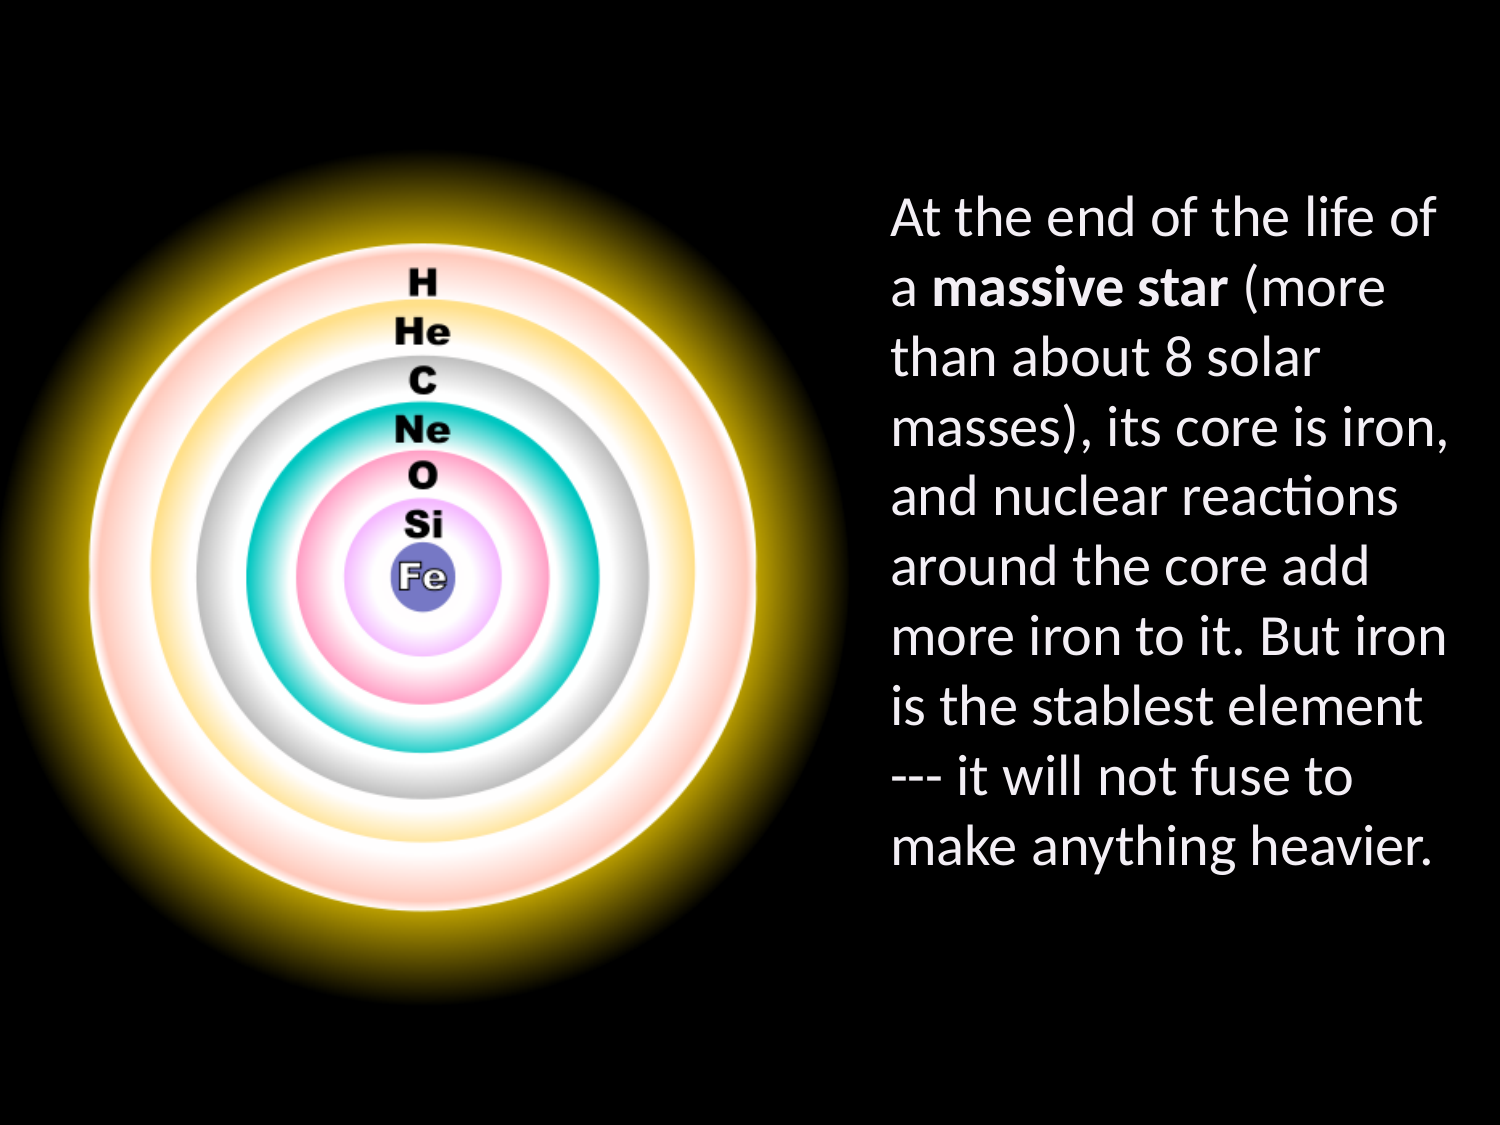

At the end of the life of a massive star (more than about 8 solar masses), its core is iron, and nuclear reactions around the core add more iron to it. But iron is the stablest element --- it will not fuse to make anything heavier.